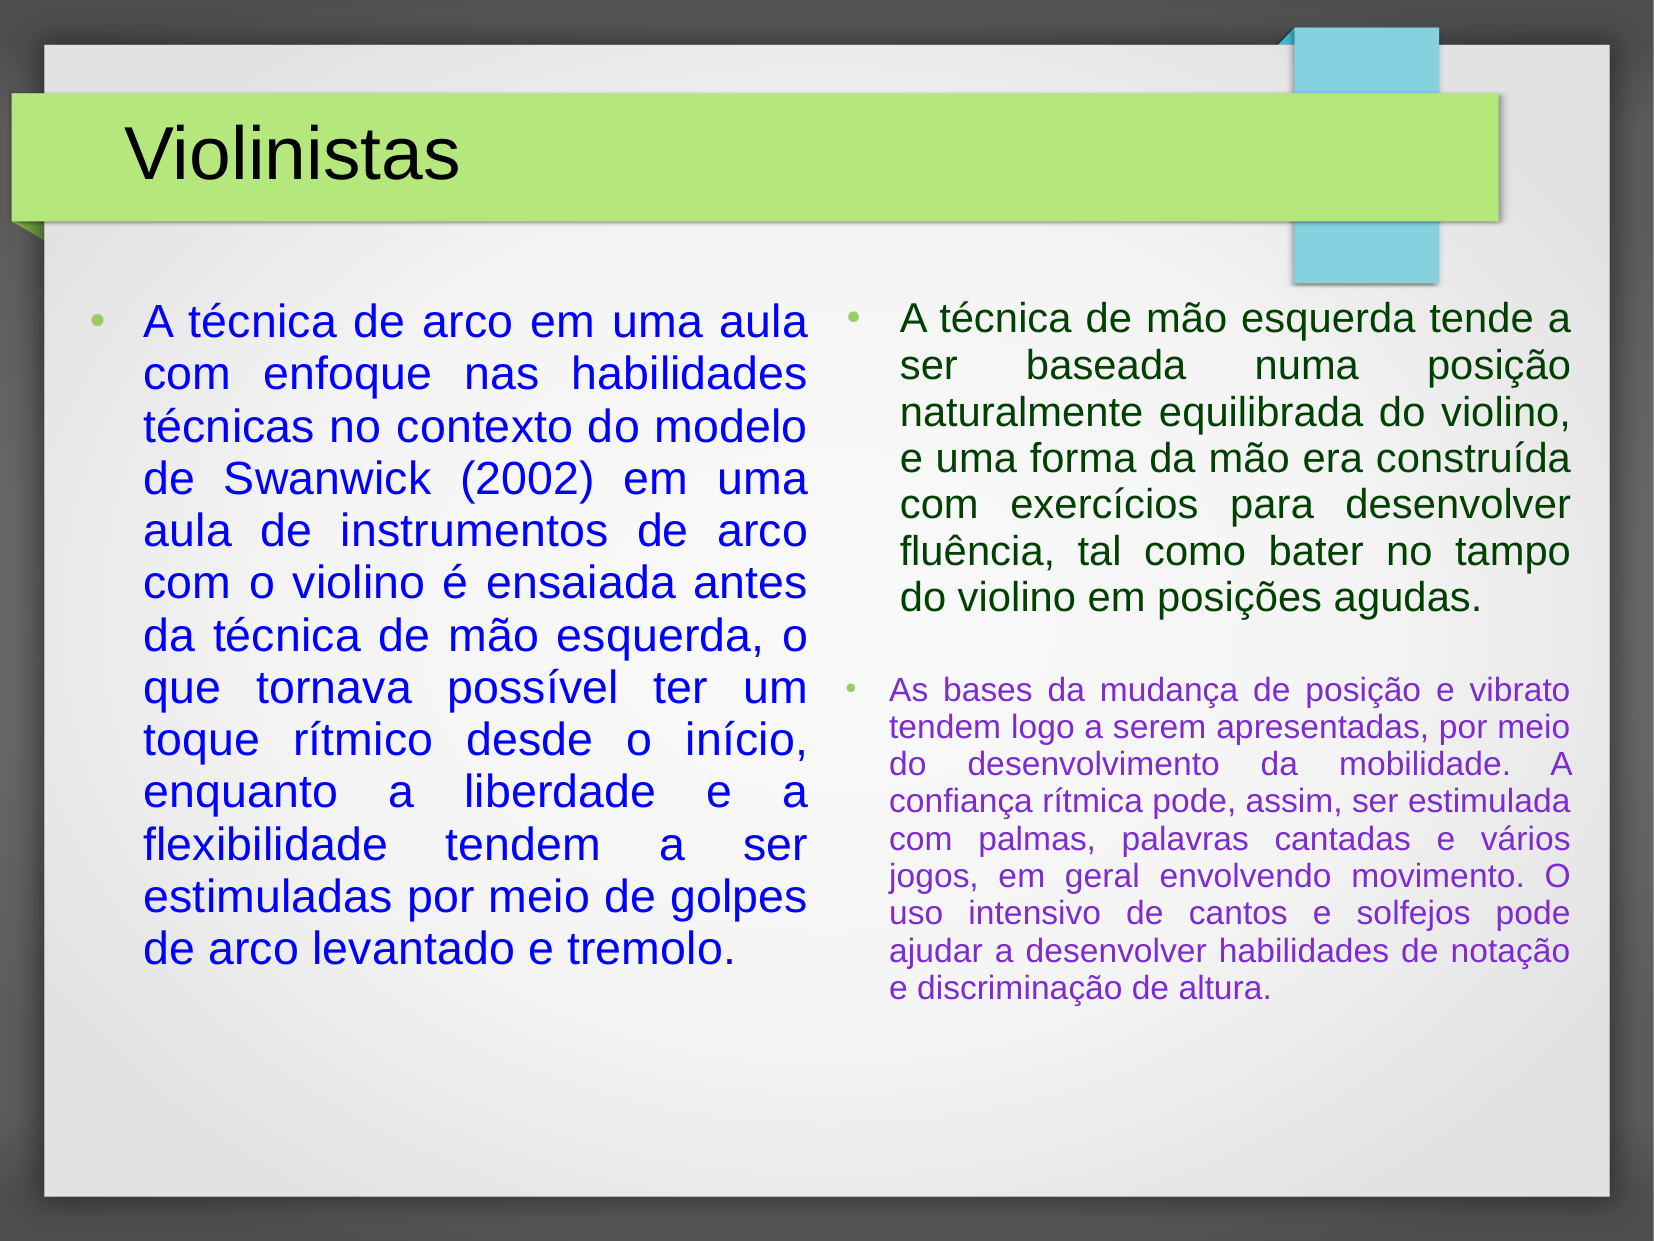

# Violinistas
A técnica de arco em uma aula com enfoque nas habilidades técnicas no contexto do modelo de Swanwick (2002) em uma aula de instrumentos de arco com o violino é ensaiada antes da técnica de mão esquerda, o que tornava possível ter um toque rítmico desde o início, enquanto a liberdade e a flexibilidade tendem a ser estimuladas por meio de golpes de arco levantado e tremolo.
A técnica de mão esquerda tende a ser baseada numa posição naturalmente equilibrada do violino, e uma forma da mão era construída com exercícios para desenvolver fluência, tal como bater no tampo do violino em posições agudas.
As bases da mudança de posição e vibrato tendem logo a serem apresentadas, por meio do desenvolvimento da mobilidade. A confiança rítmica pode, assim, ser estimulada com palmas, palavras cantadas e vários jogos, em geral envolvendo movimento. O uso intensivo de cantos e solfejos pode ajudar a desenvolver habilidades de notação e discriminação de altura.